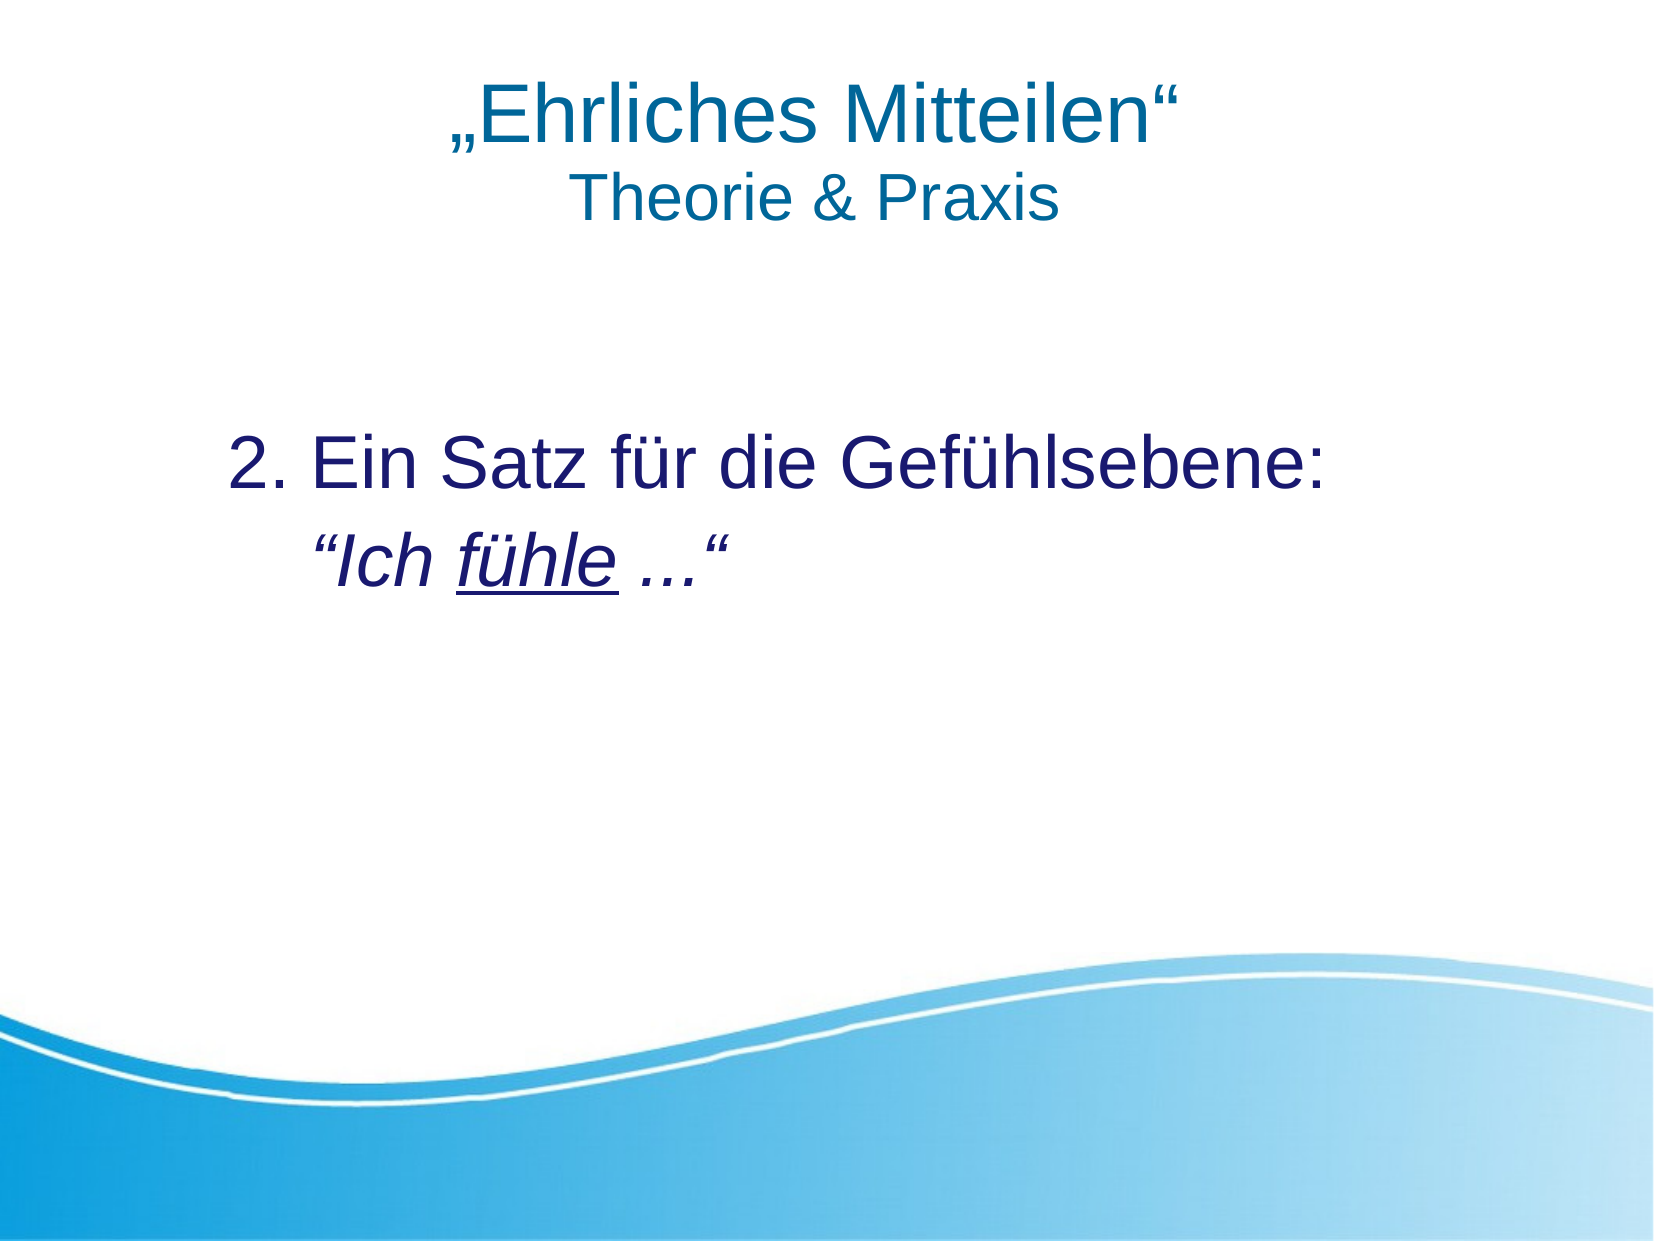

# „Ehrliches Mitteilen“ Theorie & Praxis
2. Ein Satz für die Gefühlsebene:
 “Ich fühle ...“